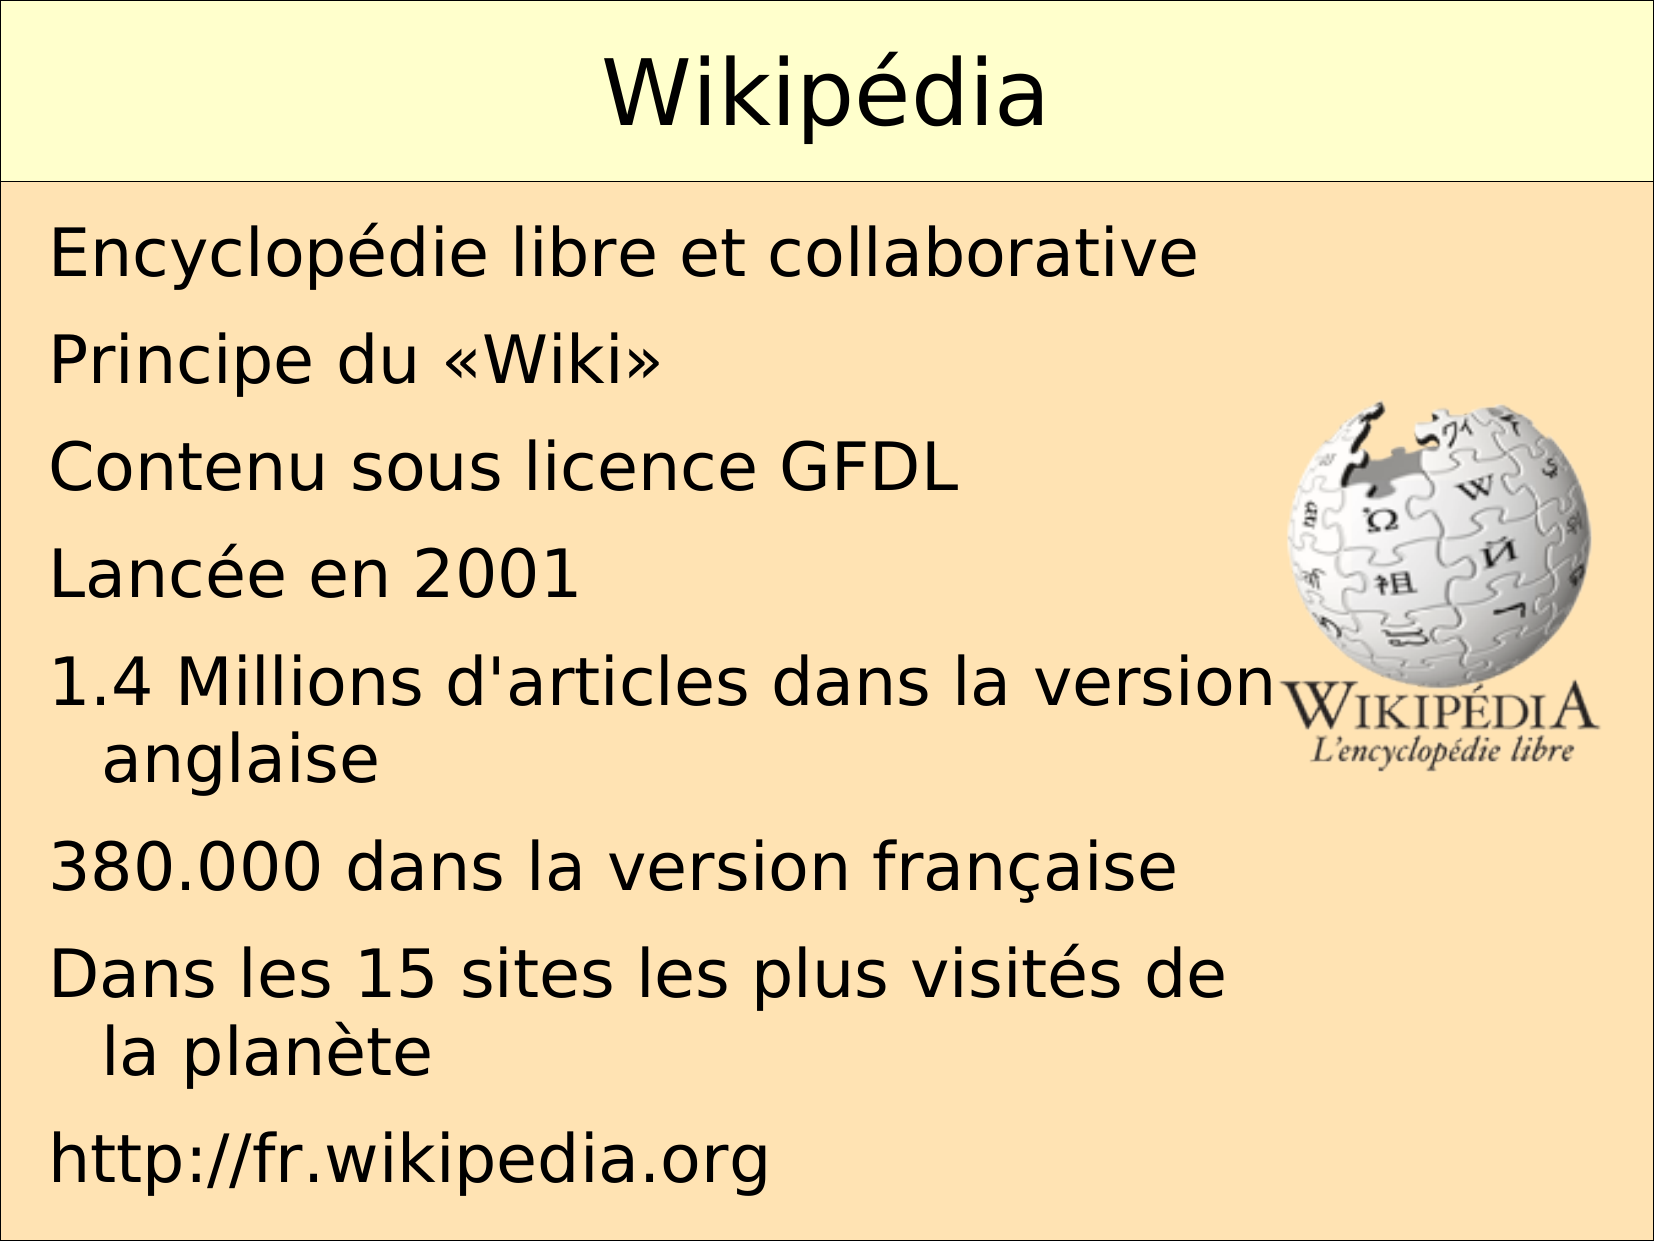

# Wikipédia
Encyclopédie libre et collaborative
Principe du «Wiki»
Contenu sous licence GFDL
Lancée en 2001
1.4 Millions d'articles dans la version anglaise
380.000 dans la version française
Dans les 15 sites les plus visités de la planète
http://fr.wikipedia.org